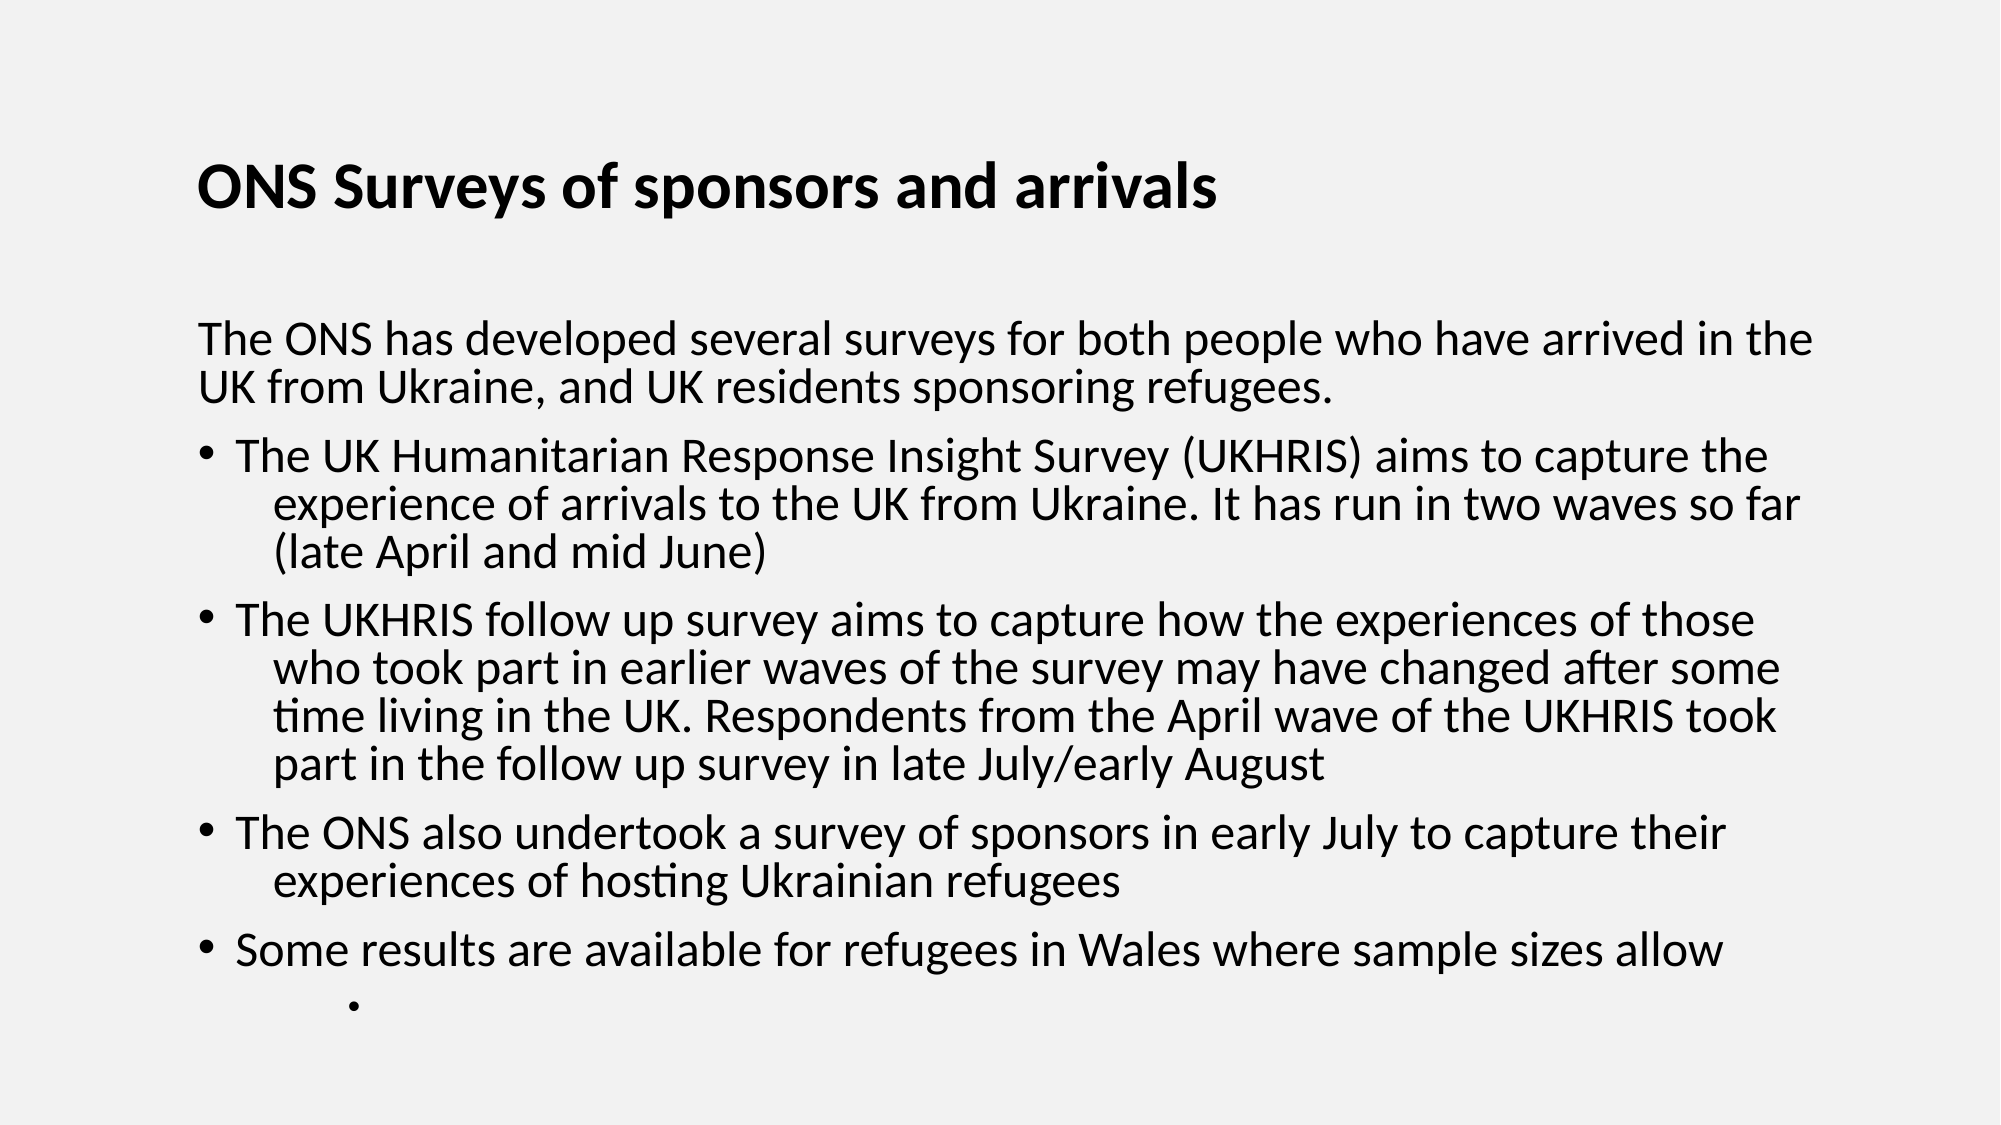

ONS Surveys of sponsors and arrivals
# The ONS has developed several surveys for both people who have arrived in the UK from Ukraine, and UK residents sponsoring refugees.
The UK Humanitarian Response Insight Survey (UKHRIS) aims to capture the experience of arrivals to the UK from Ukraine. It has run in two waves so far (late April and mid June)
The UKHRIS follow up survey aims to capture how the experiences of those who took part in earlier waves of the survey may have changed after some time living in the UK. Respondents from the April wave of the UKHRIS took part in the follow up survey in late July/early August
The ONS also undertook a survey of sponsors in early July to capture their experiences of hosting Ukrainian refugees
Some results are available for refugees in Wales where sample sizes allow